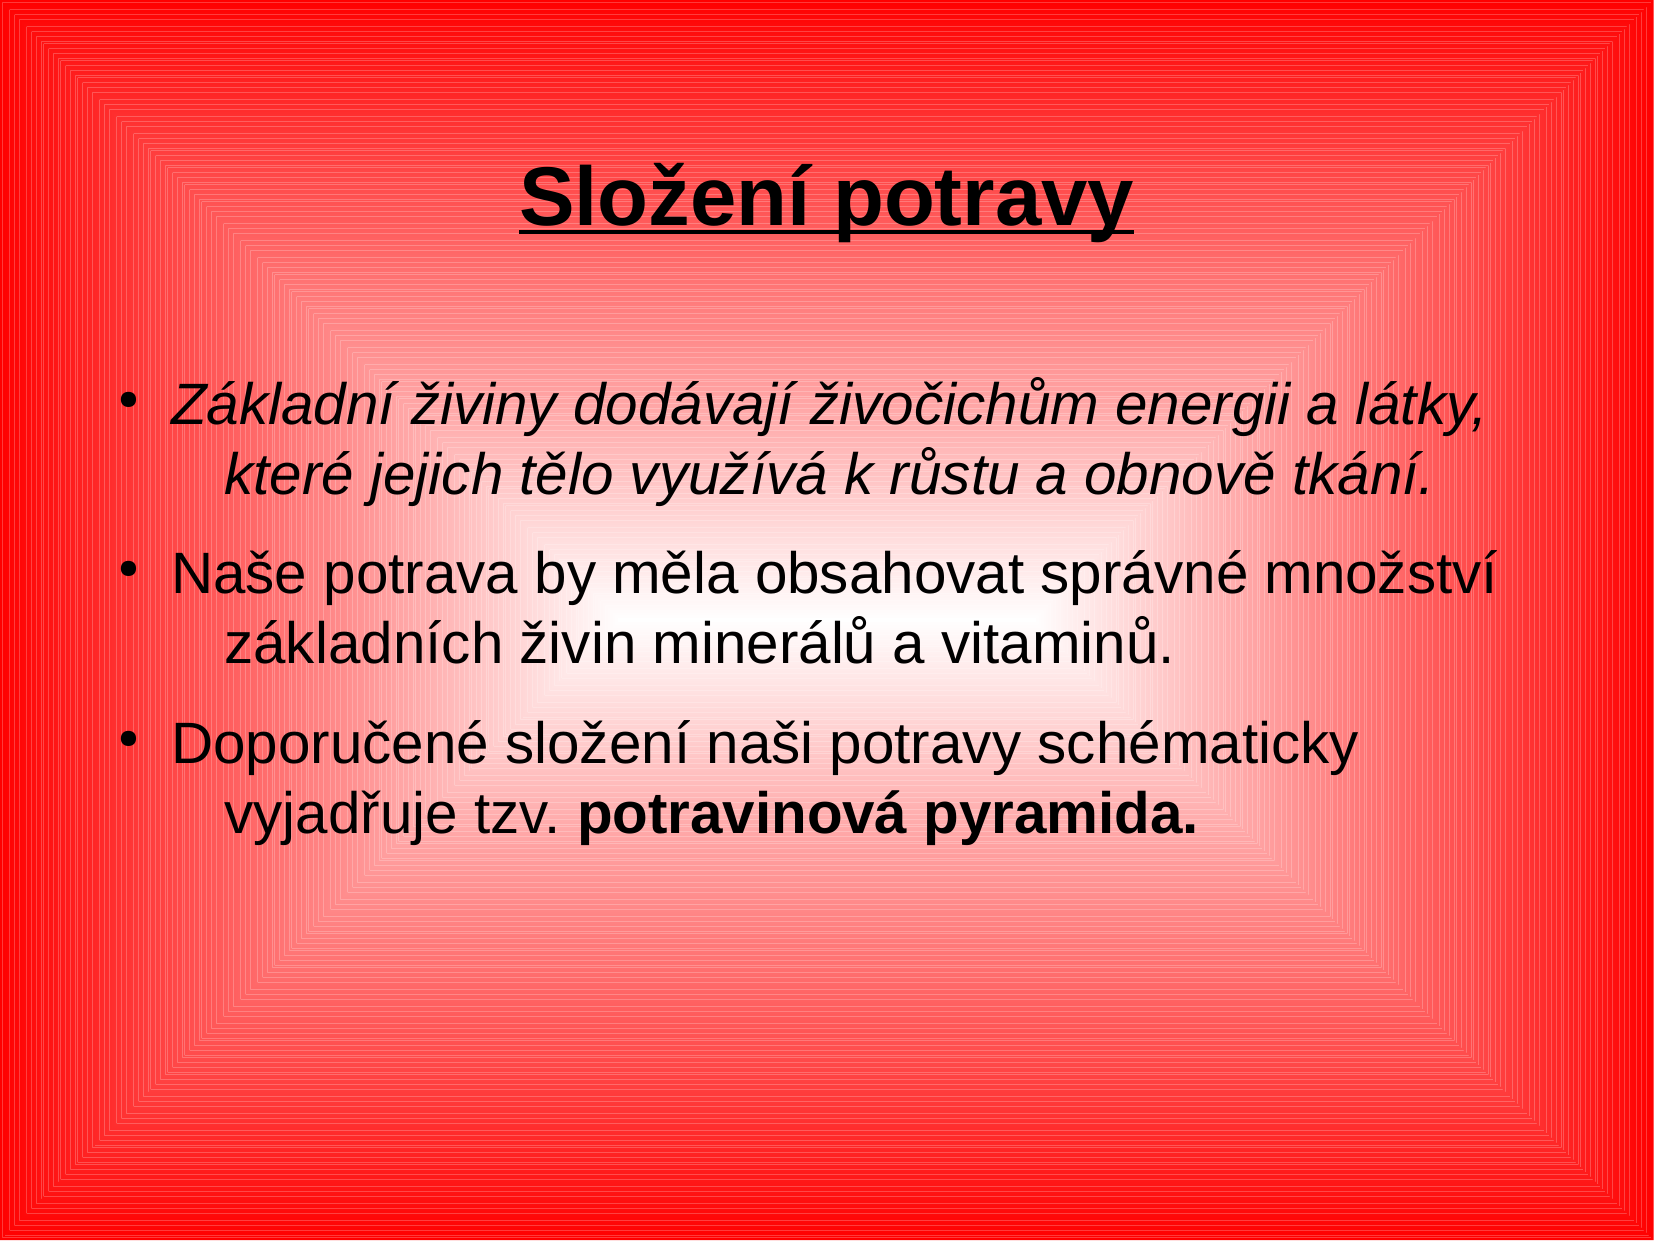

# Složení potravy
Základní živiny dodávají živočichům energii a látky, které jejich tělo využívá k růstu a obnově tkání.
Naše potrava by měla obsahovat správné množství základních živin minerálů a vitaminů.
Doporučené složení naši potravy schématicky vyjadřuje tzv. potravinová pyramida.